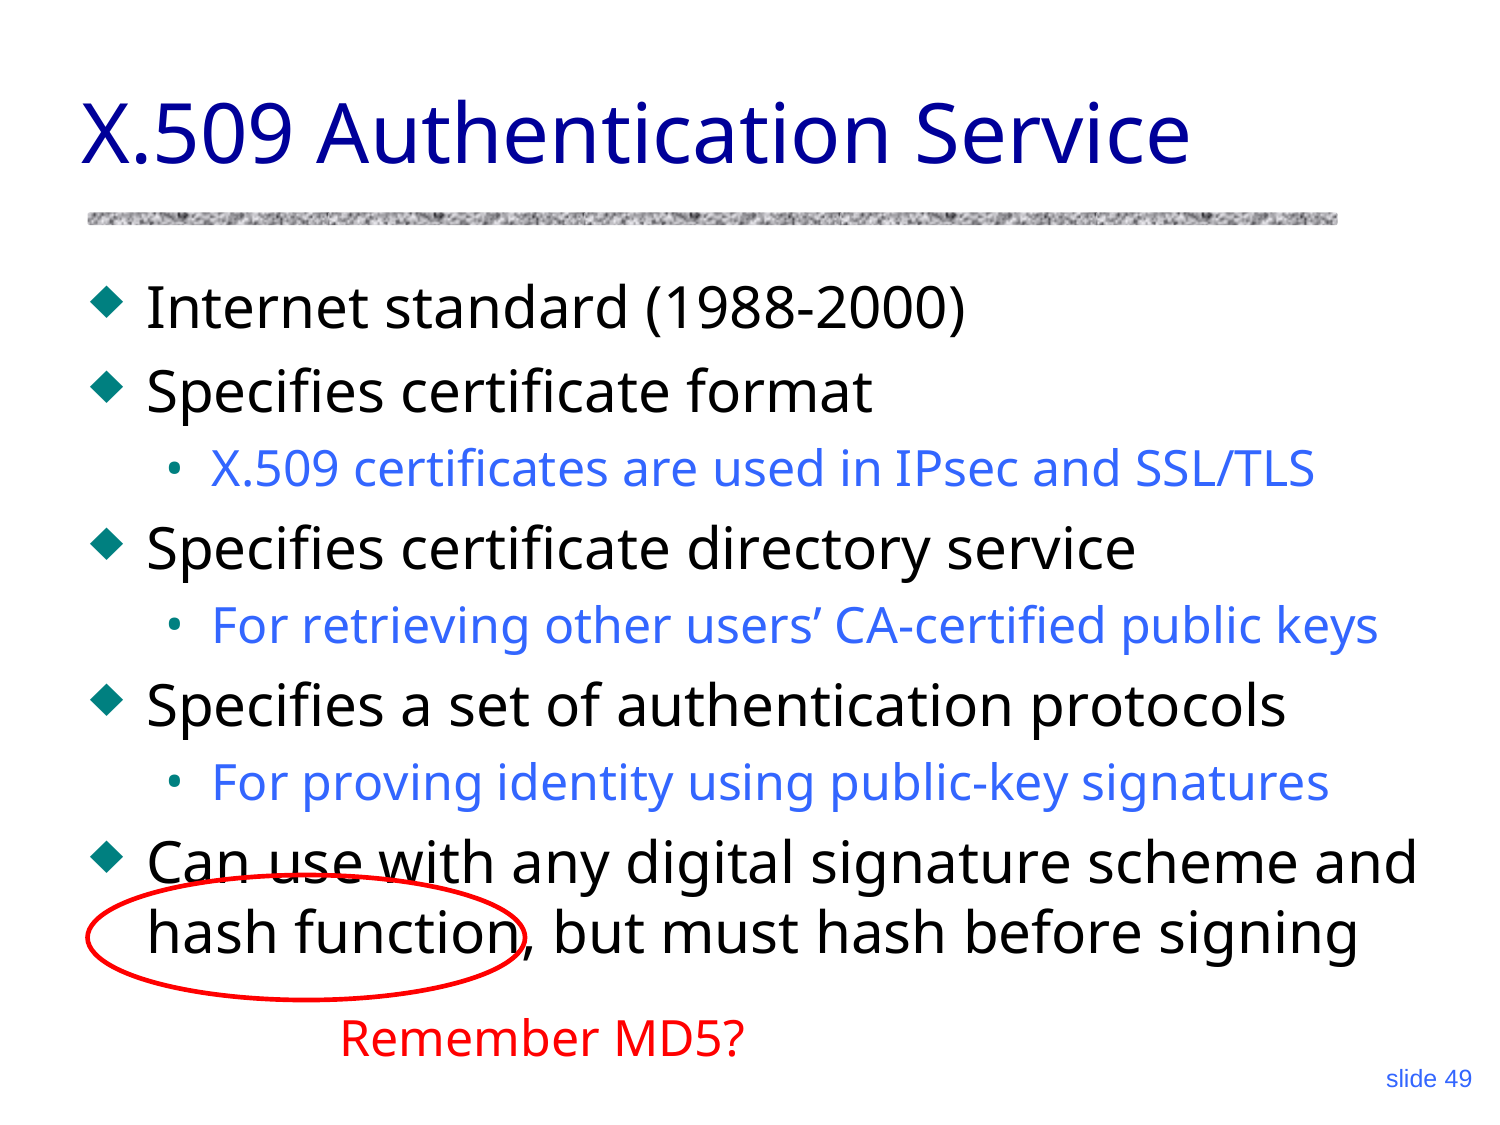

# X.509 Authentication Service
Internet standard (1988-2000)
Specifies certificate format
X.509 certificates are used in IPsec and SSL/TLS
Specifies certificate directory service
For retrieving other users’ CA-certified public keys
Specifies a set of authentication protocols
For proving identity using public-key signatures
Can use with any digital signature scheme and hash function, but must hash before signing
Remember MD5?
slide